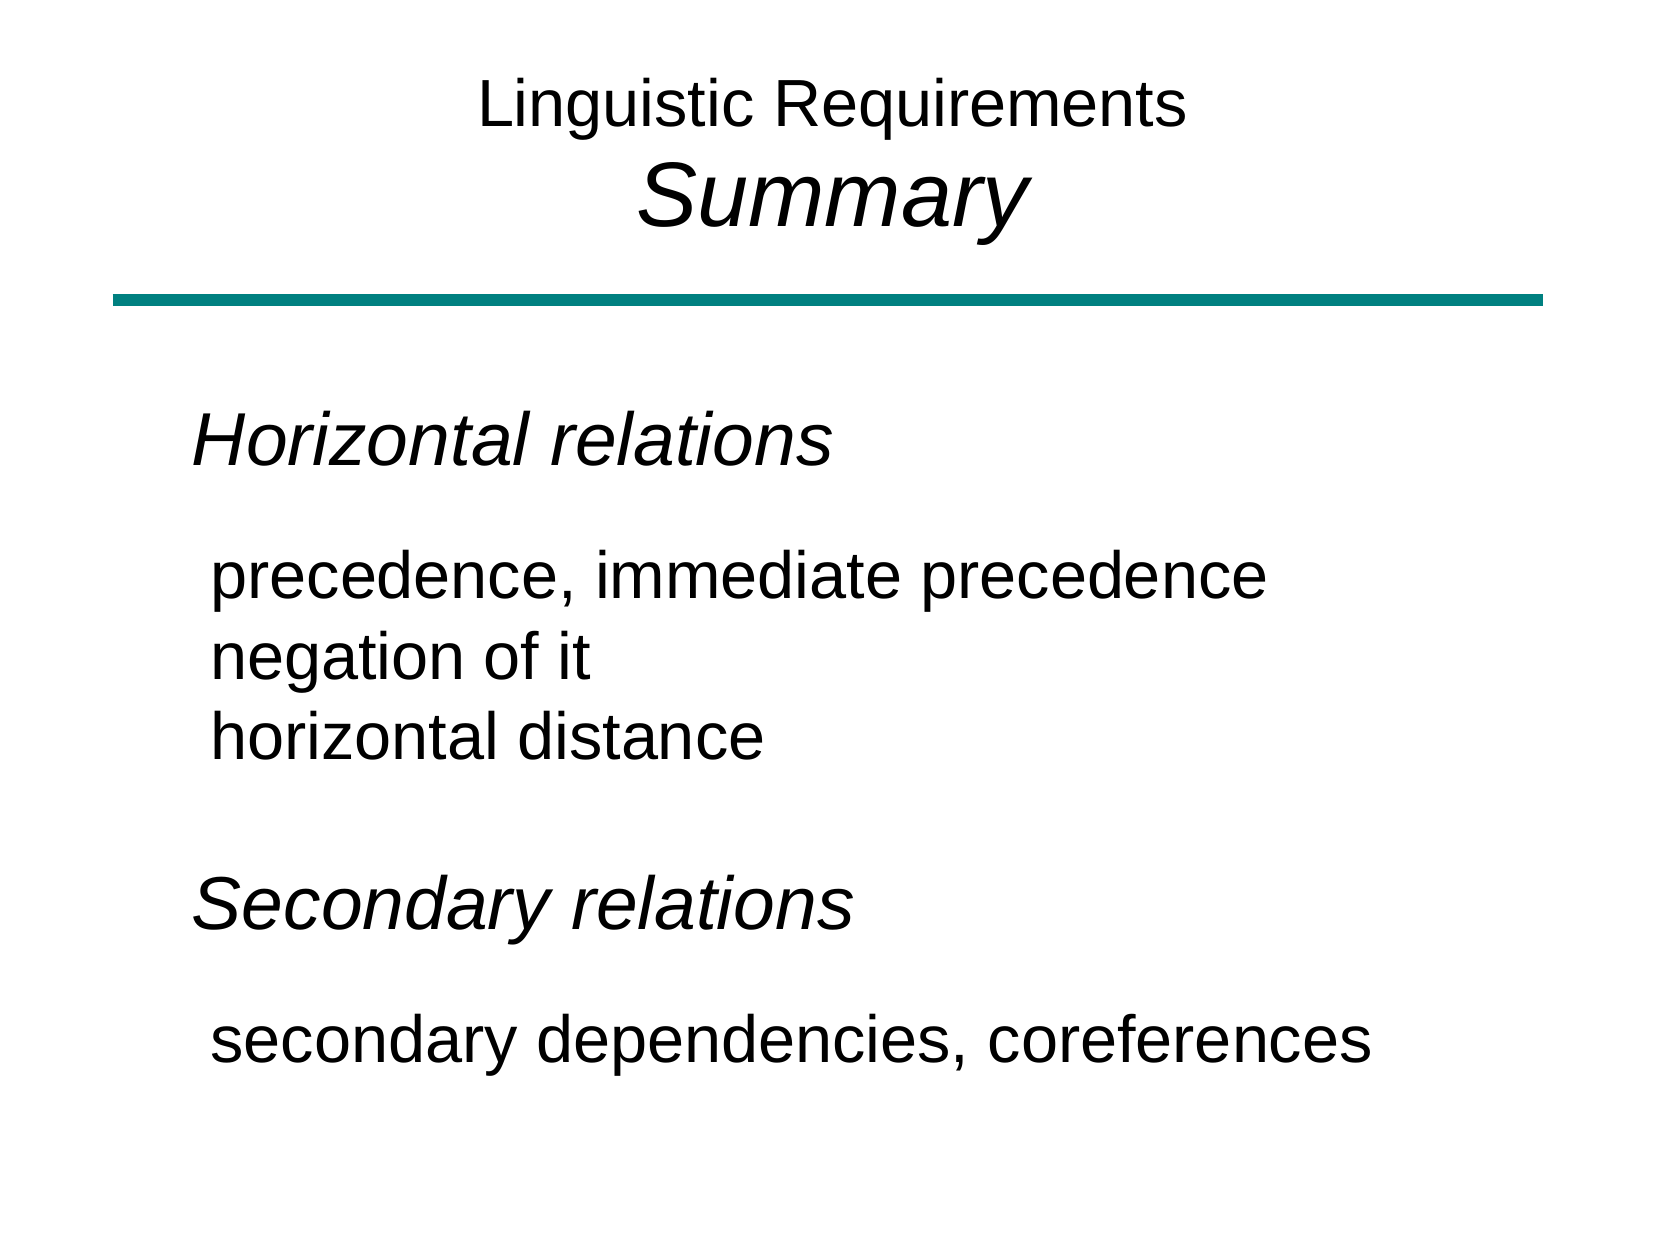

# Linguistic Requirements Summary
Horizontal relations
 precedence, immediate precedence
 negation of it
 horizontal distance
Secondary relations
 secondary dependencies, coreferences